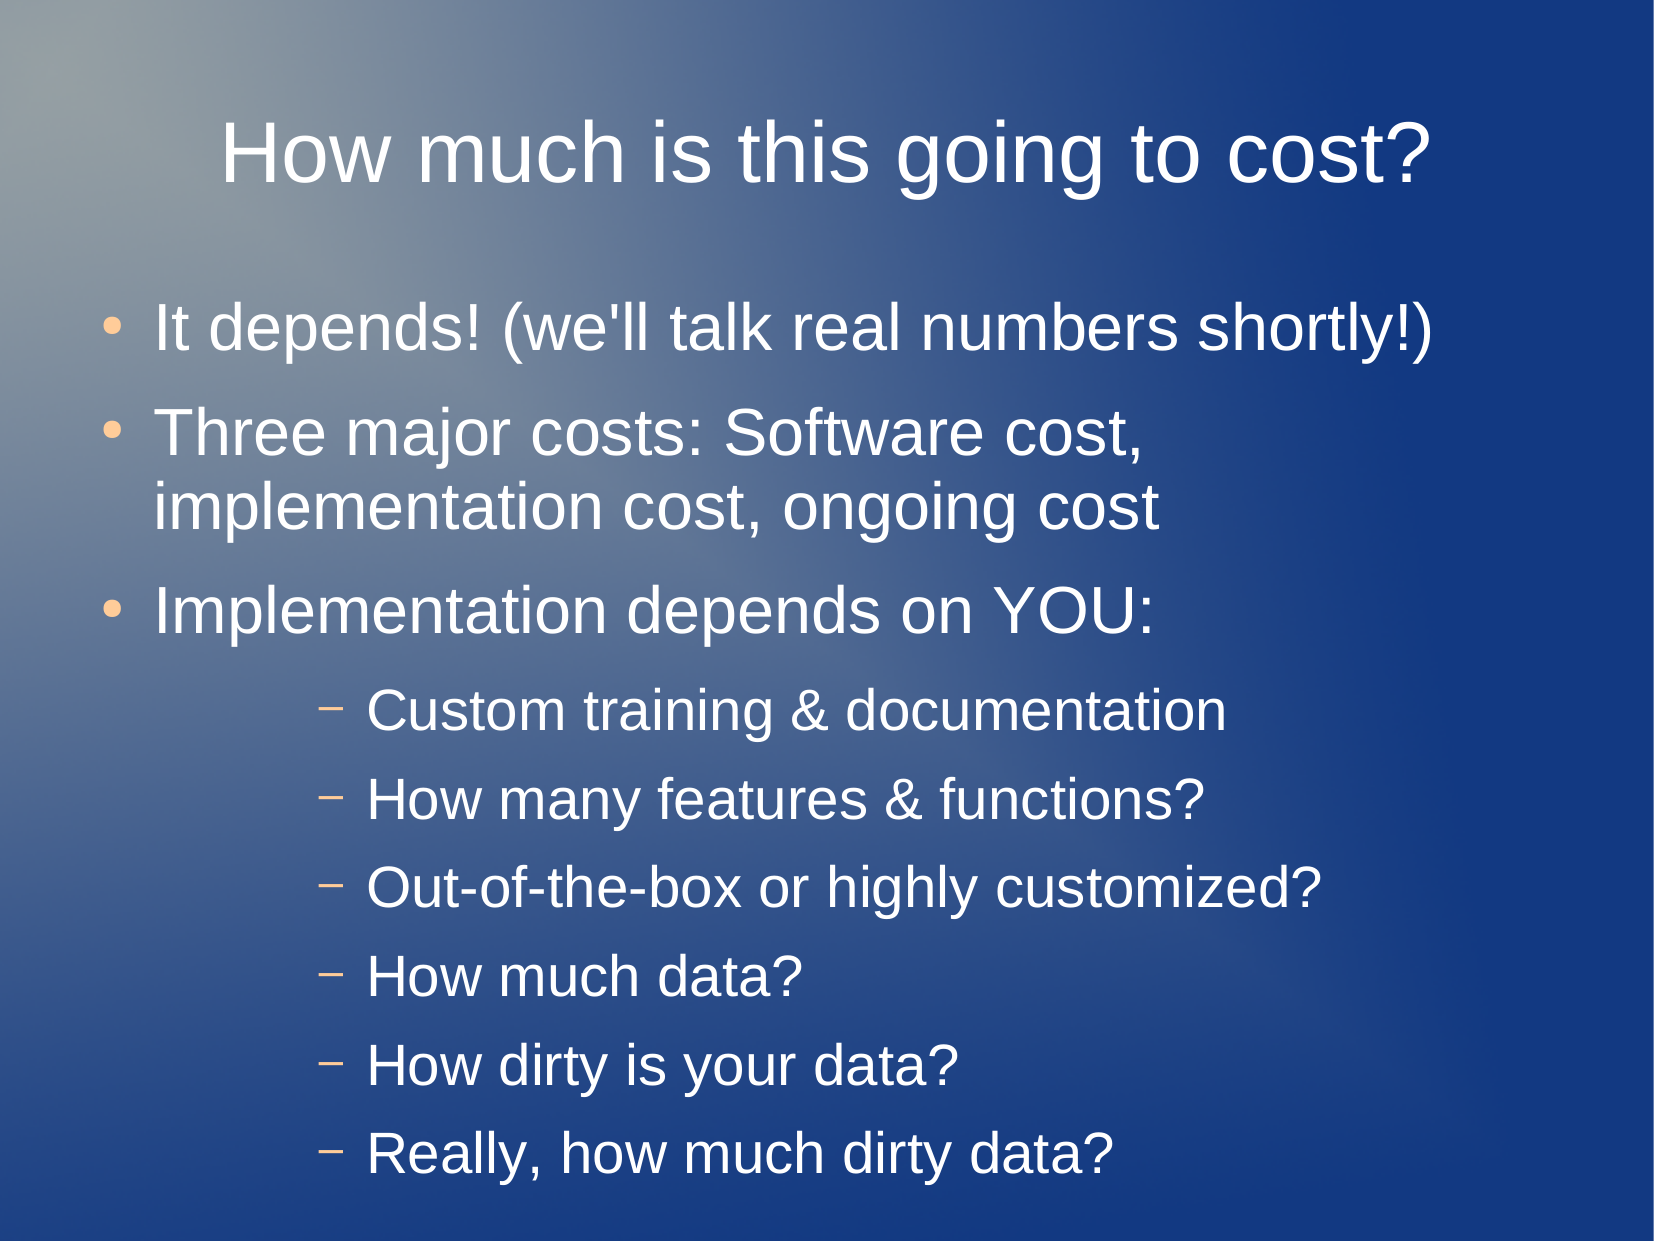

# How much is this going to cost?
It depends! (we'll talk real numbers shortly!)
Three major costs: Software cost, implementation cost, ongoing cost
Implementation depends on YOU:
Custom training & documentation
How many features & functions?
Out-of-the-box or highly customized?
How much data?
How dirty is your data?
Really, how much dirty data?